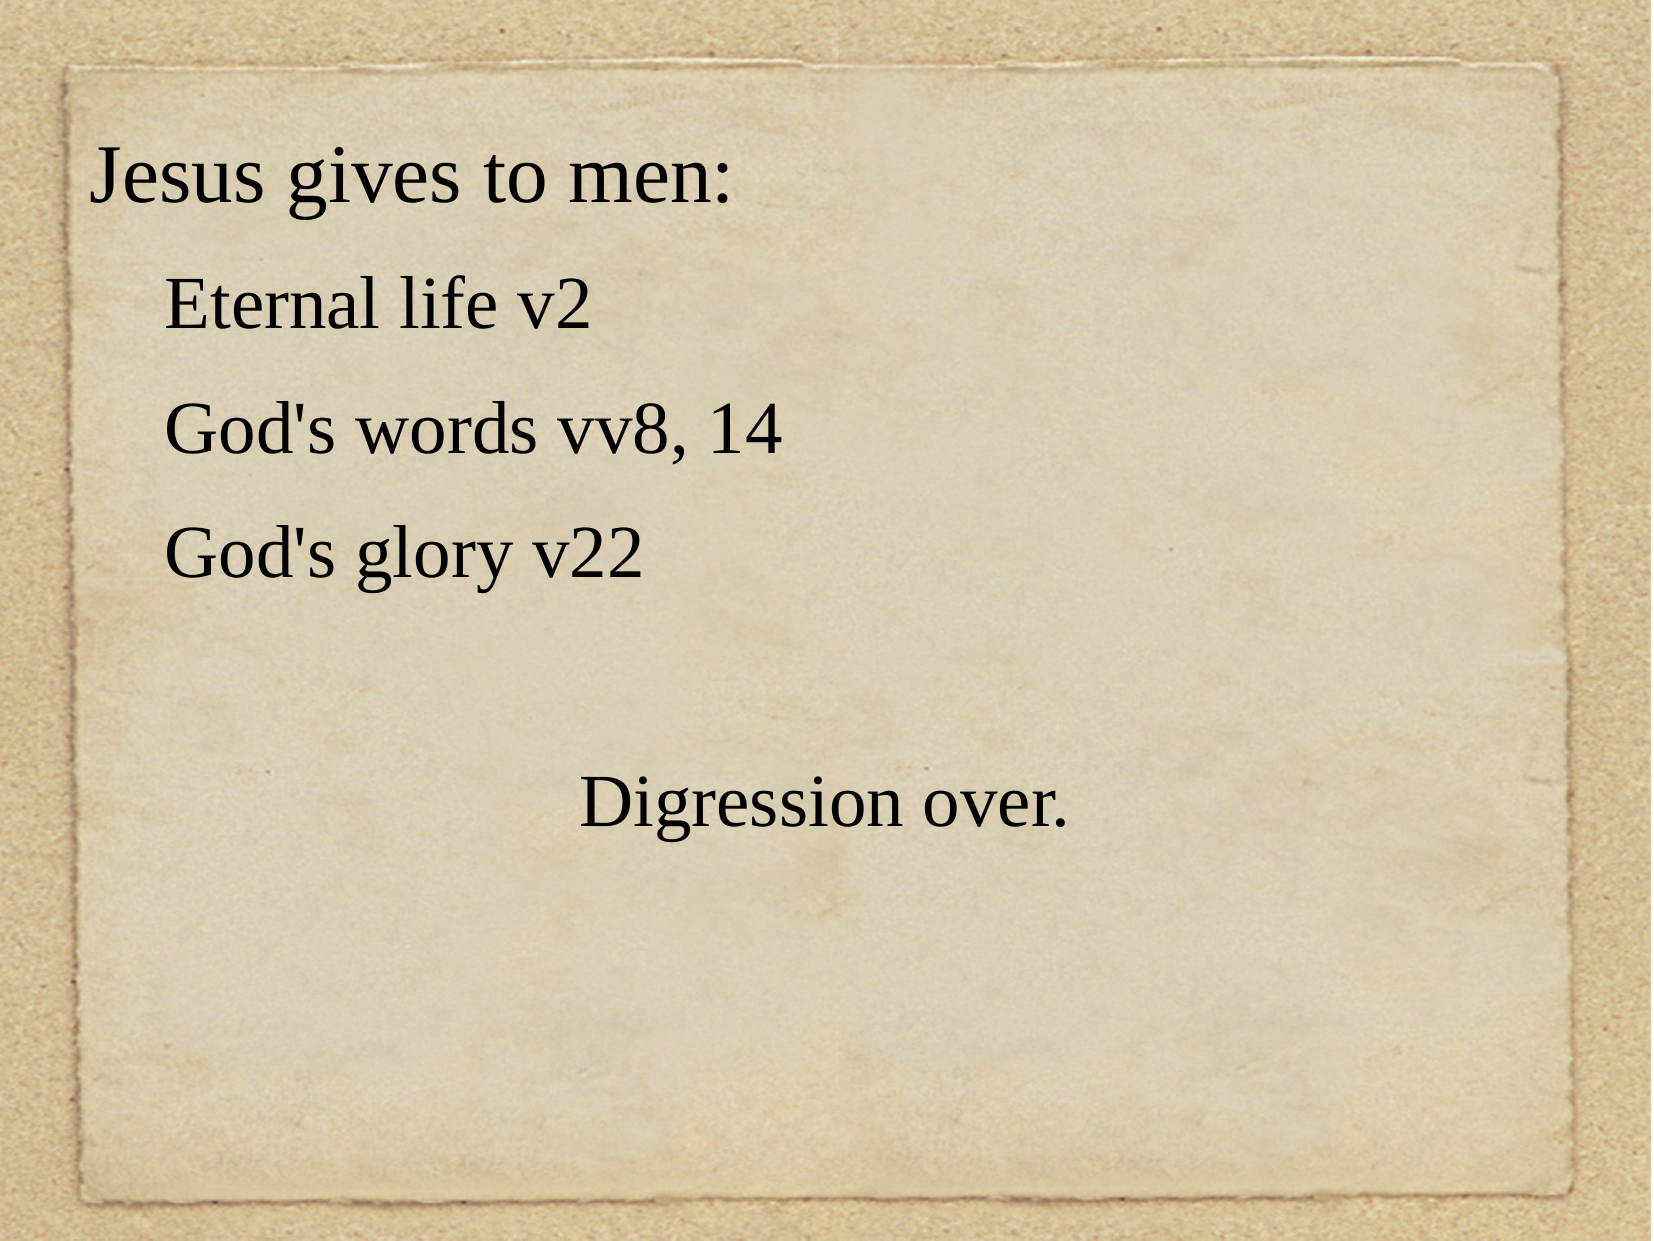

Jesus gives to men:
	Eternal life v2
	God's words vv8, 14
	God's glory v22
Digression over.